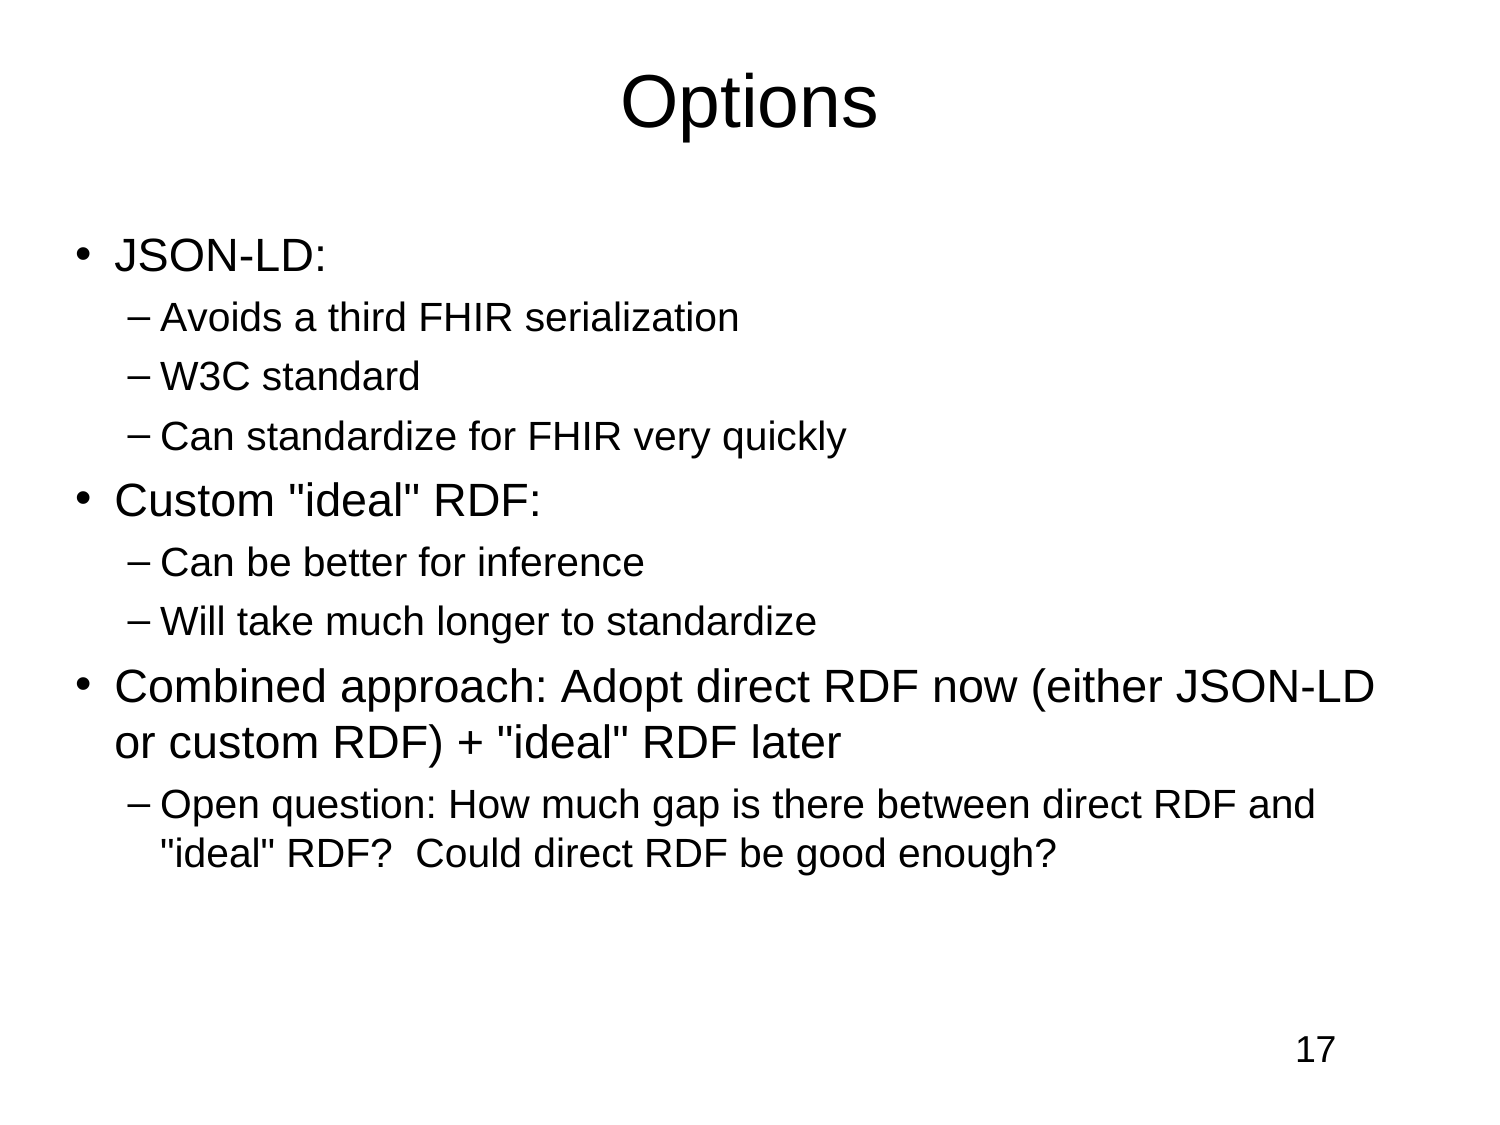

# Options
JSON-LD:
Avoids a third FHIR serialization
W3C standard
Can standardize for FHIR very quickly
Custom "ideal" RDF:
Can be better for inference
Will take much longer to standardize
Combined approach: Adopt direct RDF now (either JSON-LD or custom RDF) + "ideal" RDF later
Open question: How much gap is there between direct RDF and "ideal" RDF? Could direct RDF be good enough?
17